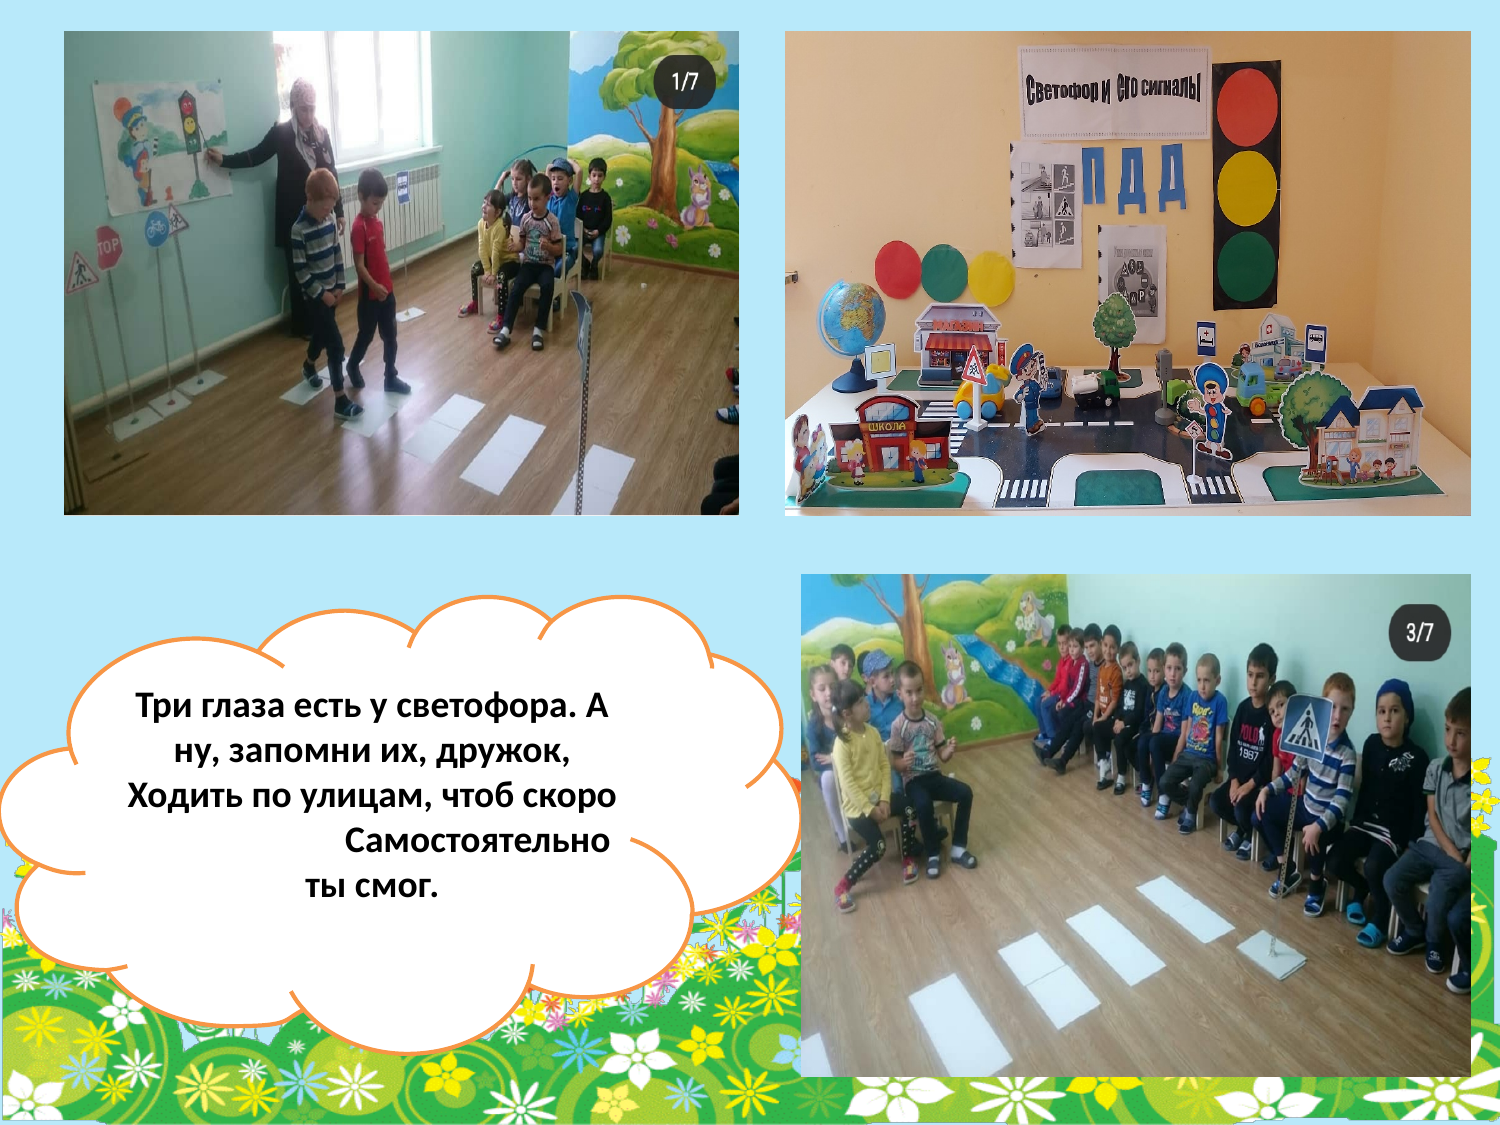

Три глаза есть у светофора. А ну, запомни их, дружок, Ходить по улицам, чтоб скоро Самостоятельно ты смог.